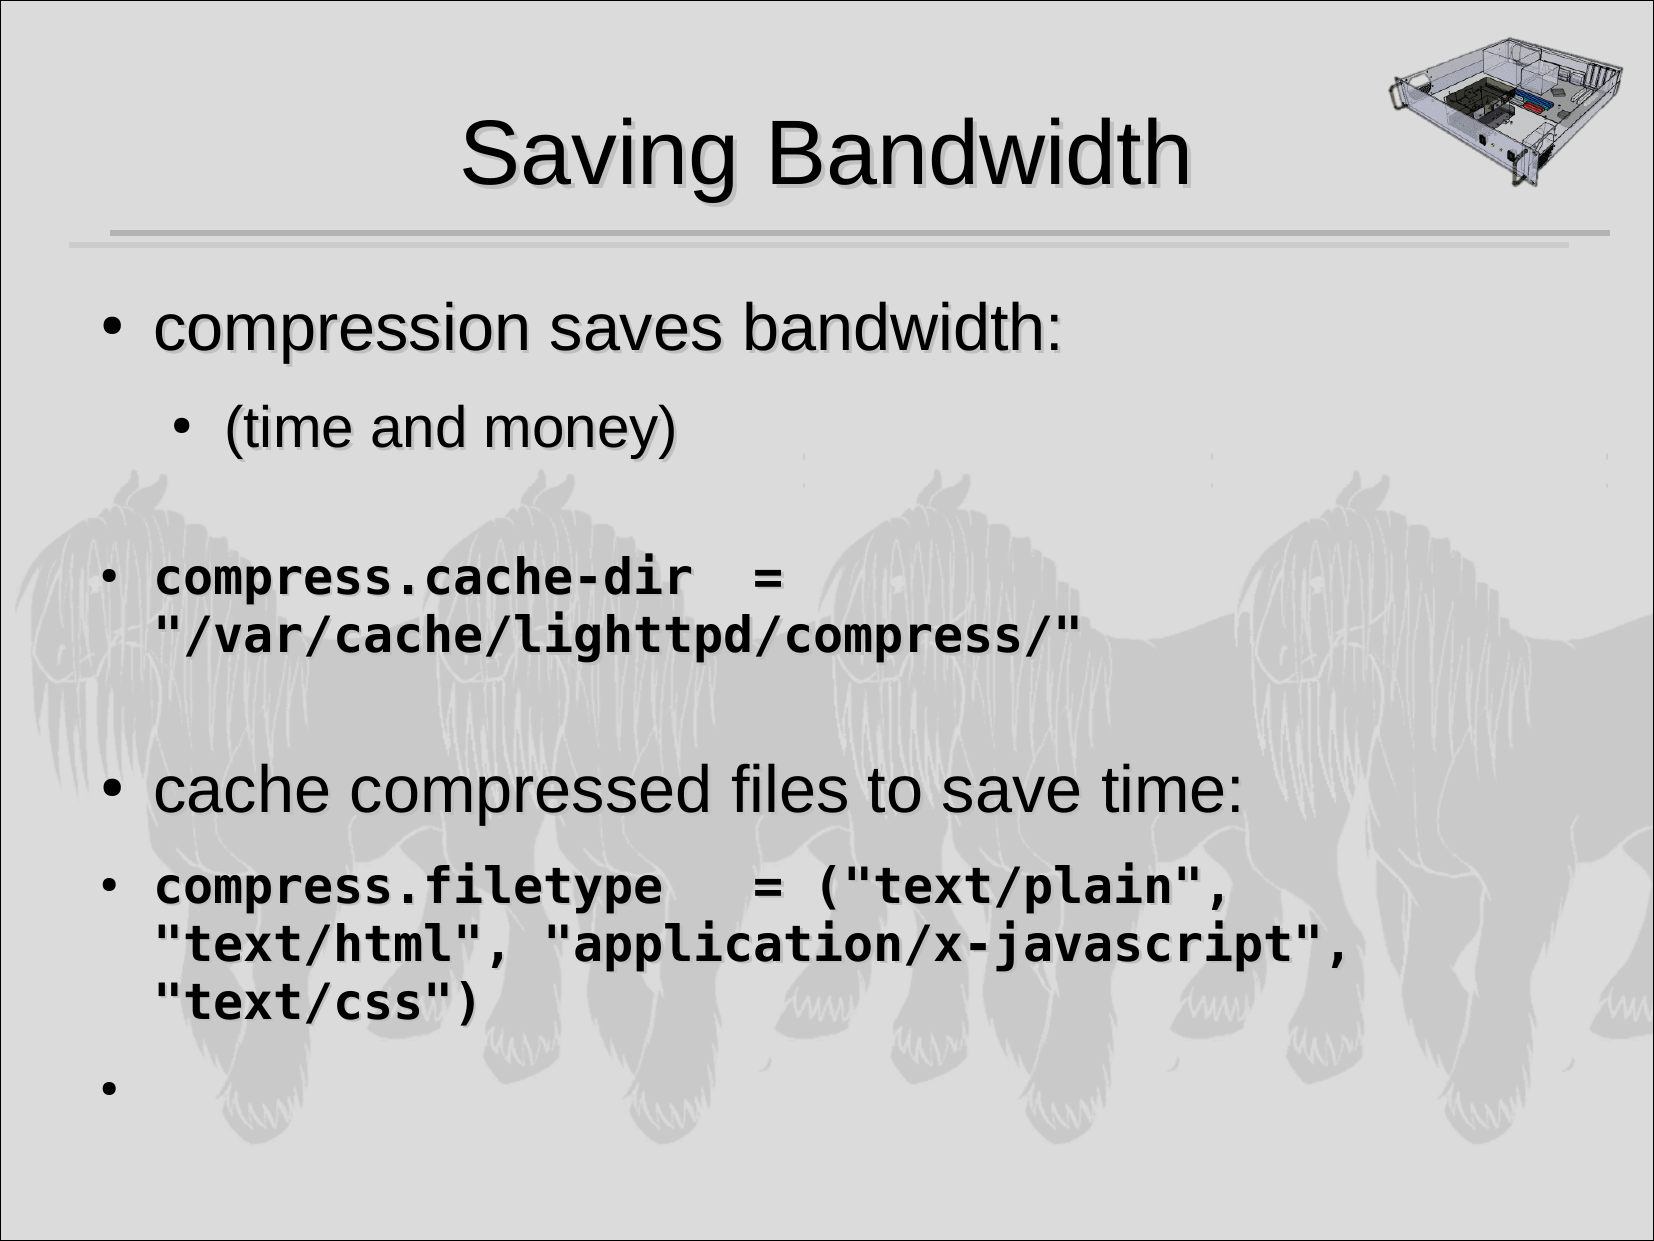

# Saving Bandwidth
compression saves bandwidth:
(time and money)
compress.cache-dir = "/var/cache/lighttpd/compress/"
cache compressed files to save time:
compress.filetype = ("text/plain", "text/html", "application/x-javascript", "text/css")